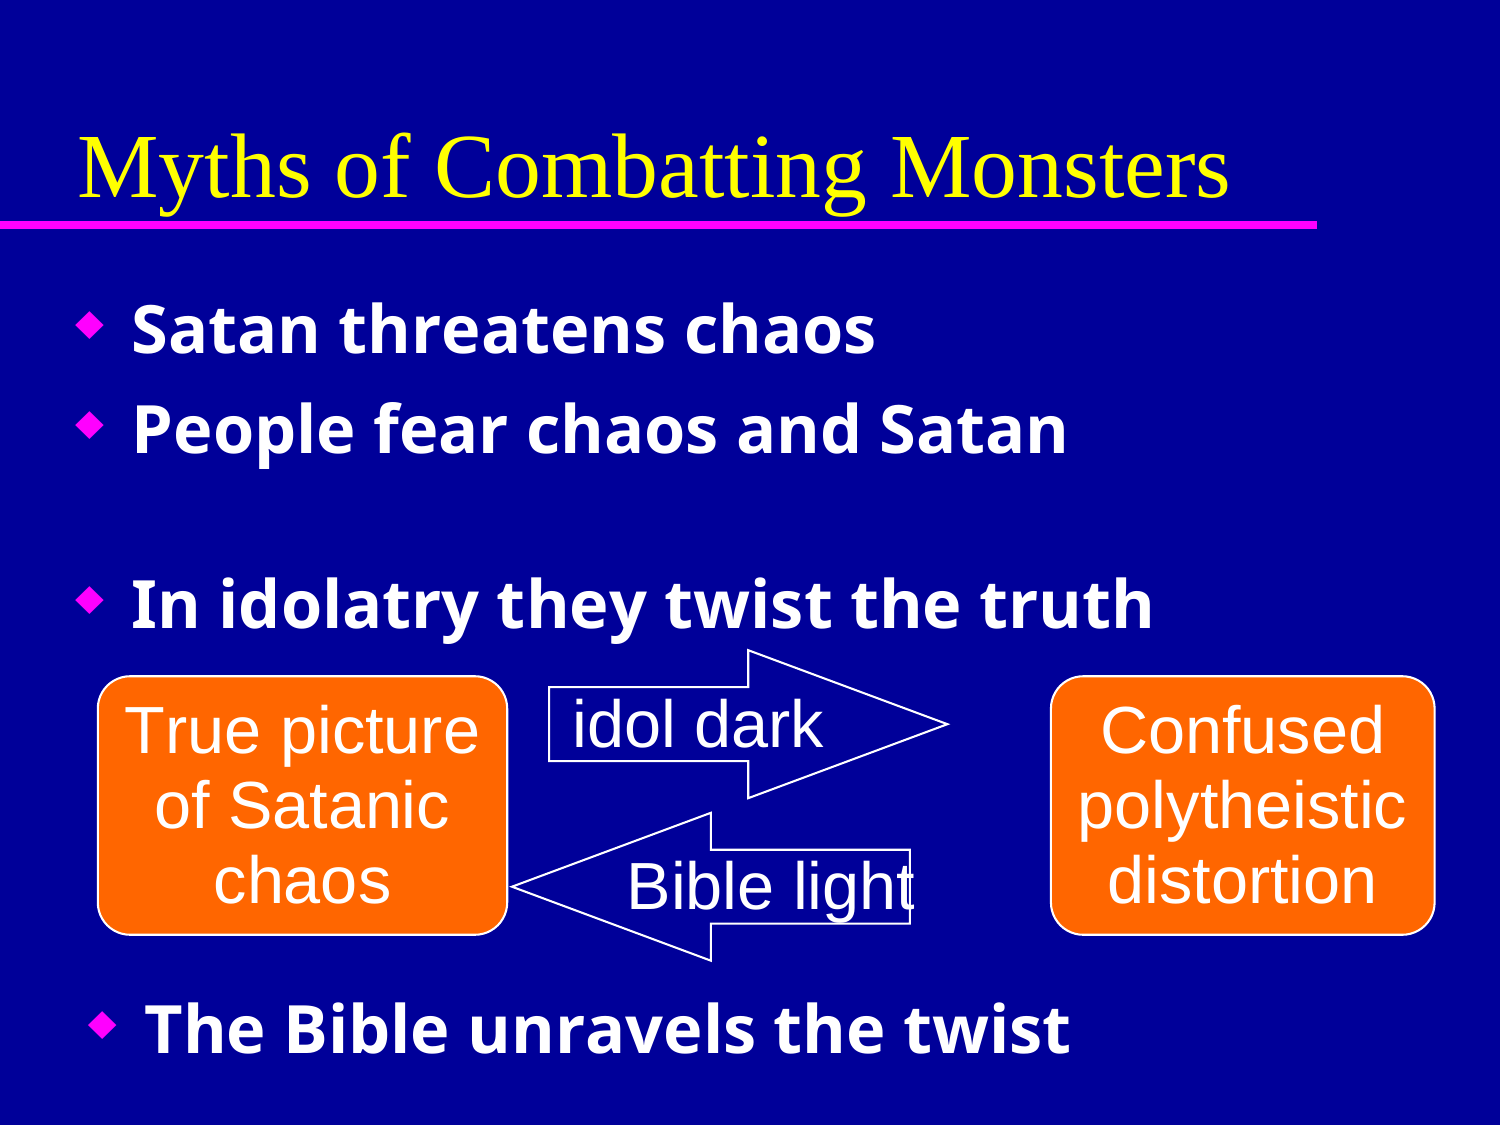

# Myths of Combatting Monsters
Satan threatens chaos
People fear chaos and Satan
In idolatry they twist the truth
idol dark
Confused
polytheistic
distortion
True picture
of Satanic
chaos
Bible light
The Bible unravels the twist